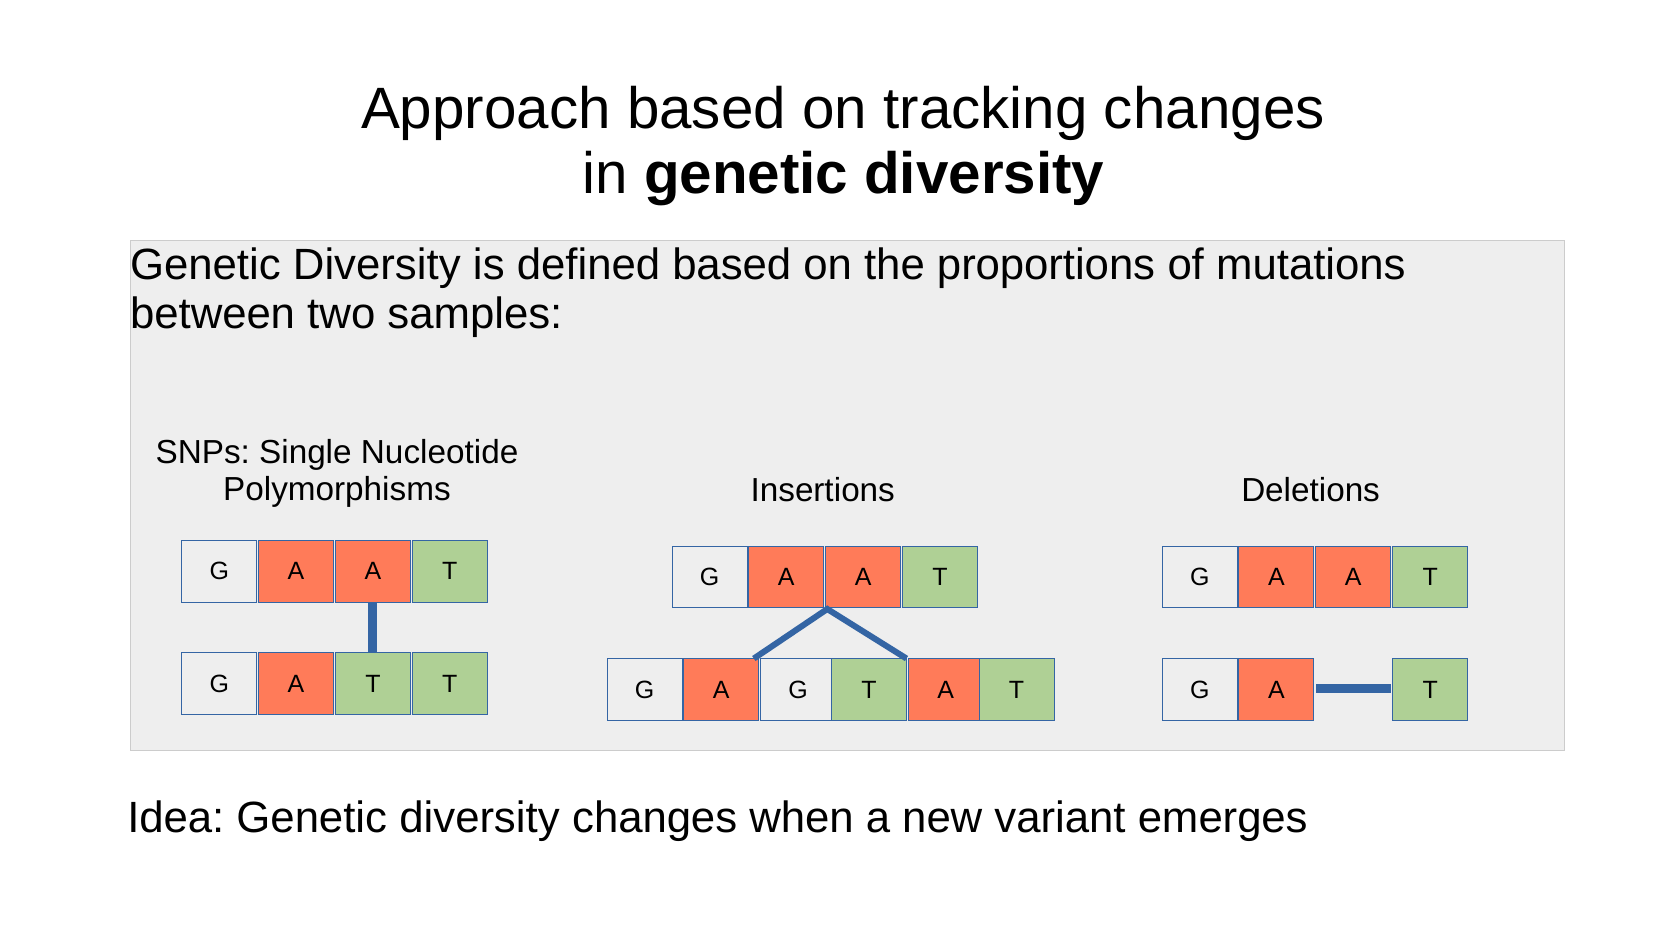

# Approach based on tracking changes in genetic diversity
Genetic Diversity is defined based on the proportions of mutations between two samples:
SNPs: Single Nucleotide Polymorphisms
Insertions
Deletions
G
A
A
T
G
A
A
T
G
A
A
T
G
A
T
T
G
A
G
T
A
T
T
G
A
T
Idea: Genetic diversity changes when a new variant emerges